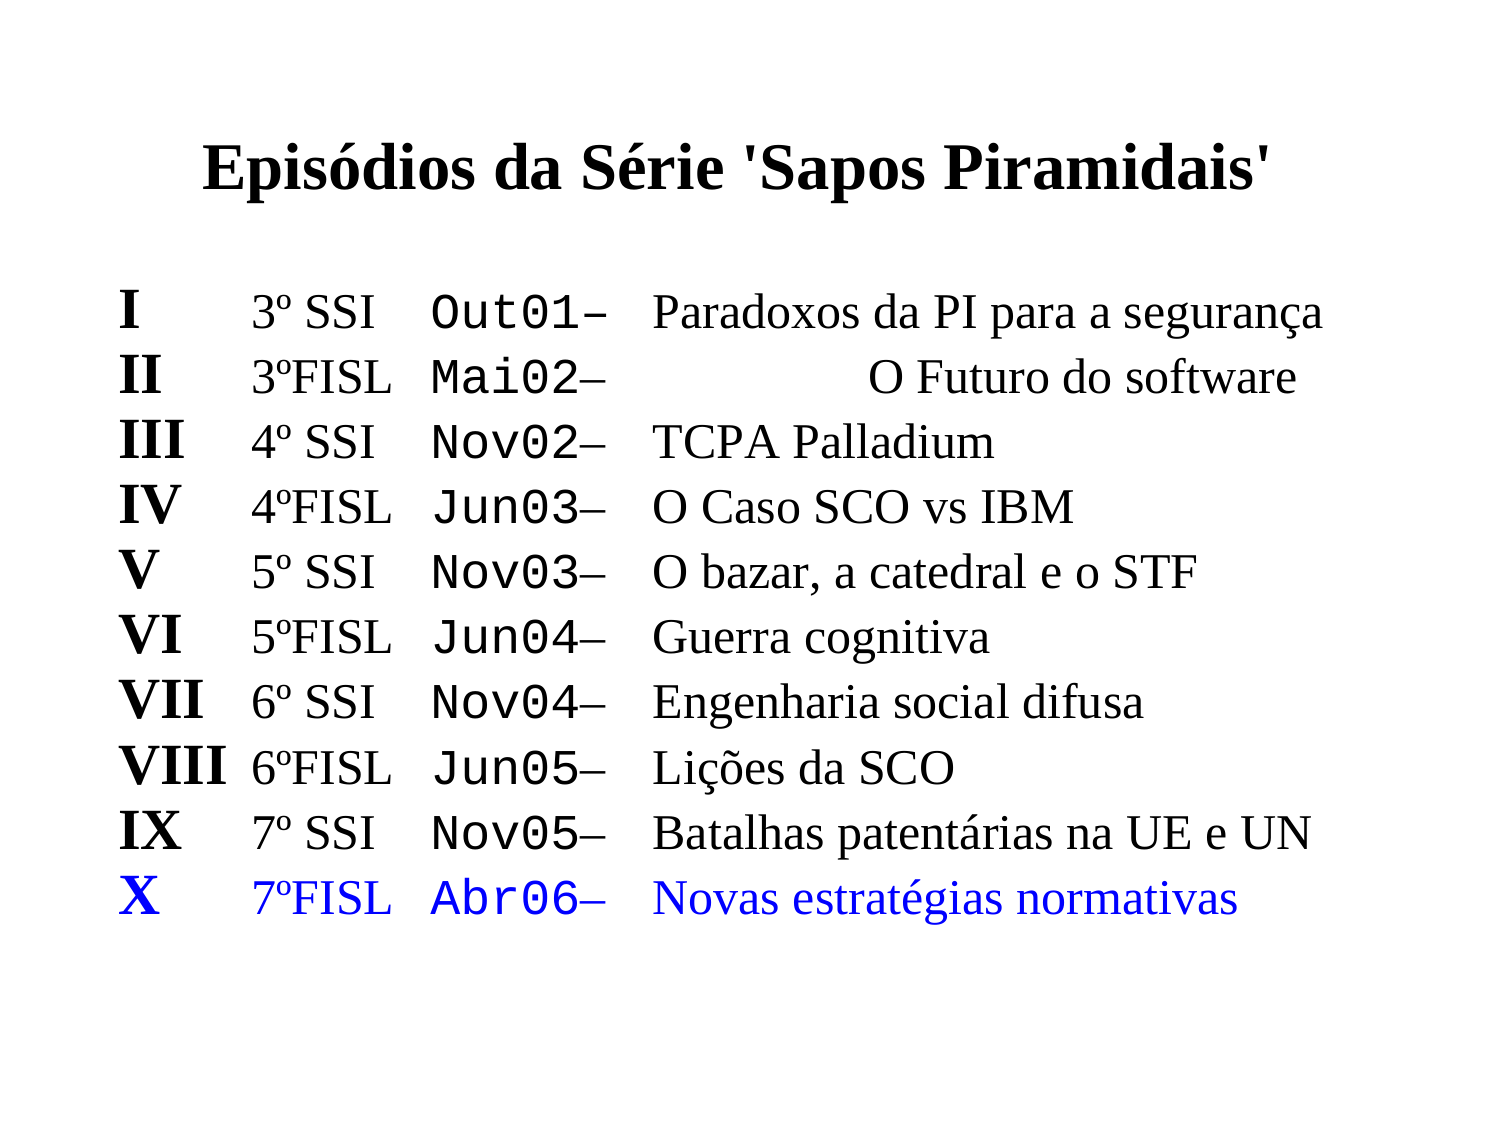

Episódios da Série 'Sapos Piramidais'
I 	3º SSI 	Out01– 	Paradoxos da PI para a segurança
II 	3ºFISL 	Mai02– 		O Futuro do software
III 	4º SSI 	Nov02– 	TCPA Palladium
IV 	4ºFISL 	Jun03–	O Caso SCO vs IBM
V 	5º SSI 	Nov03– 	O bazar, a catedral e o STF
VI 	5ºFISL 	Jun04– 	Guerra cognitiva
VII 	6º SSI 	Nov04– 	Engenharia social difusa
VIII 	6ºFISL 	Jun05– 	Lições da SCO
IX 	7º SSI 	Nov05– 	Batalhas patentárias na UE e UN
X 	7ºFISL 	Abr06– 	Novas estratégias normativas